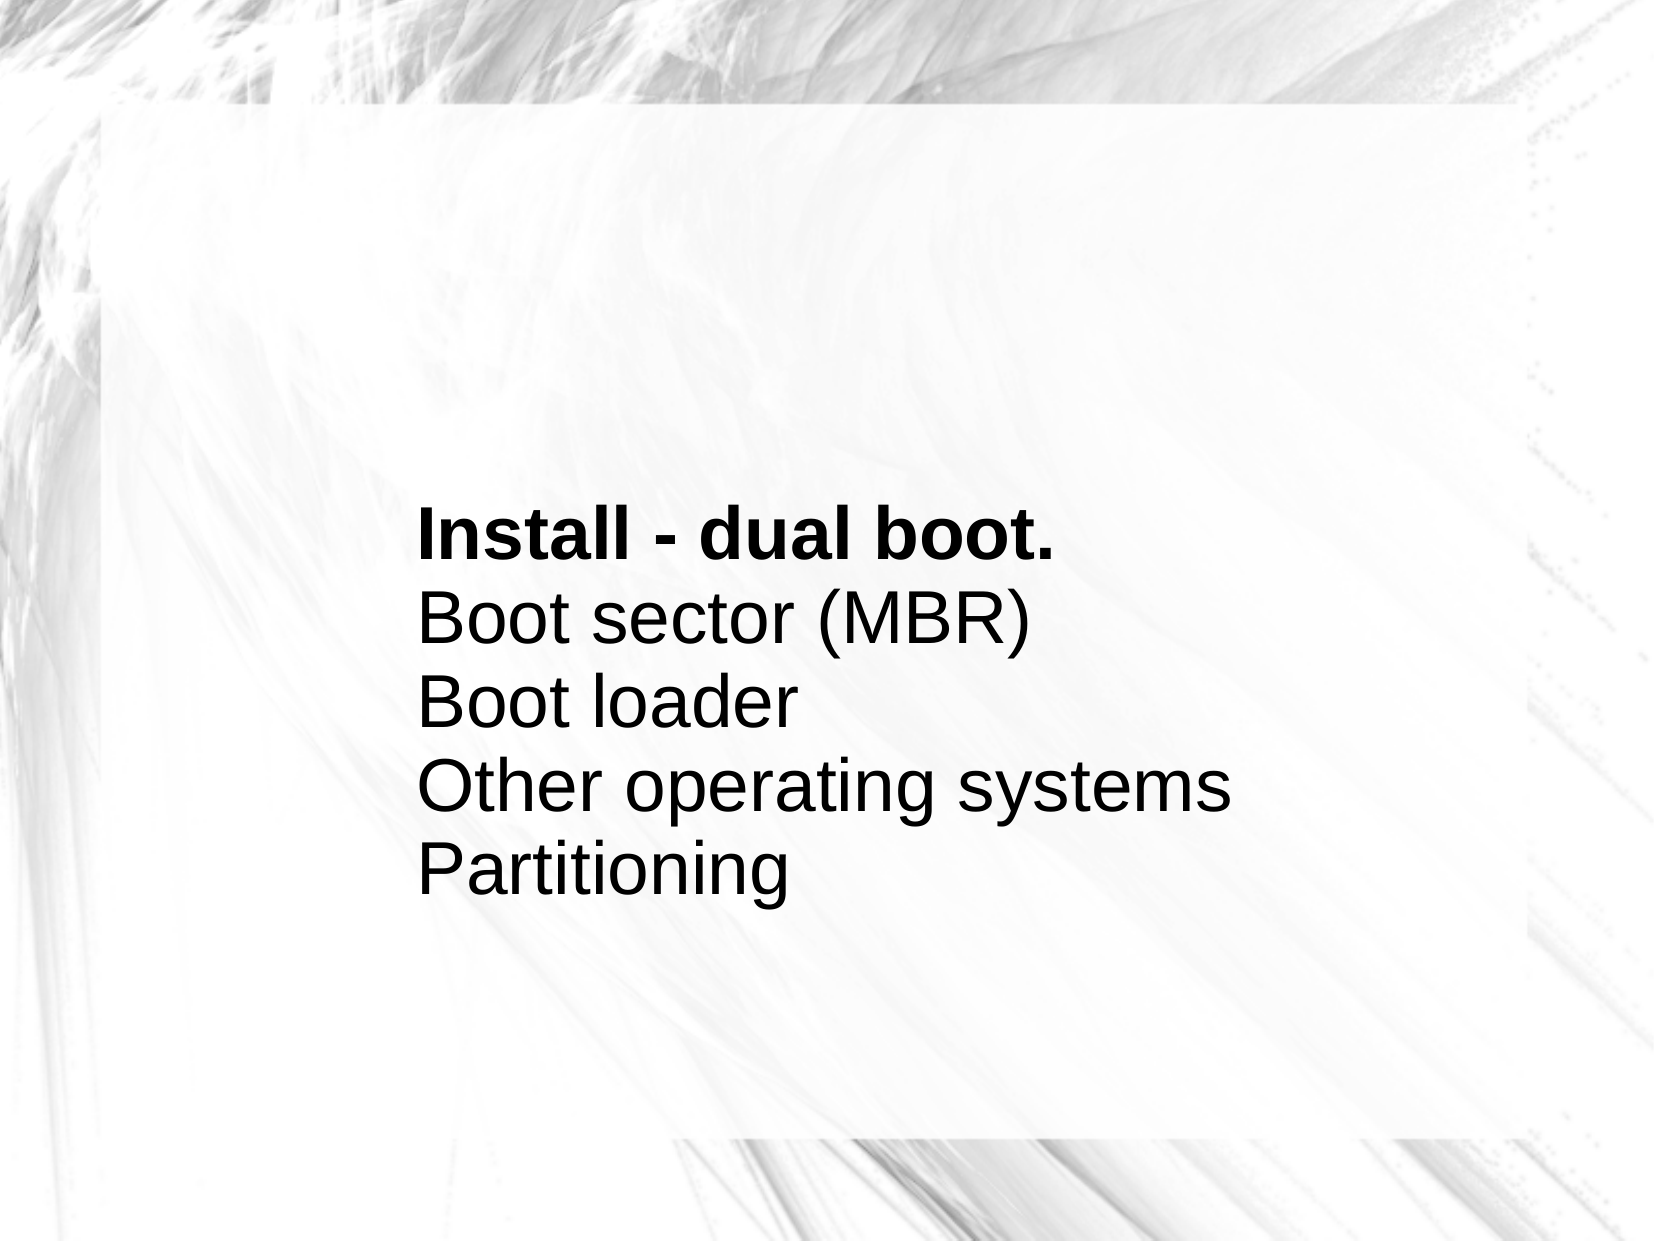

Install - dual boot.
Boot sector (MBR)
Boot loader
Other operating systems
Partitioning